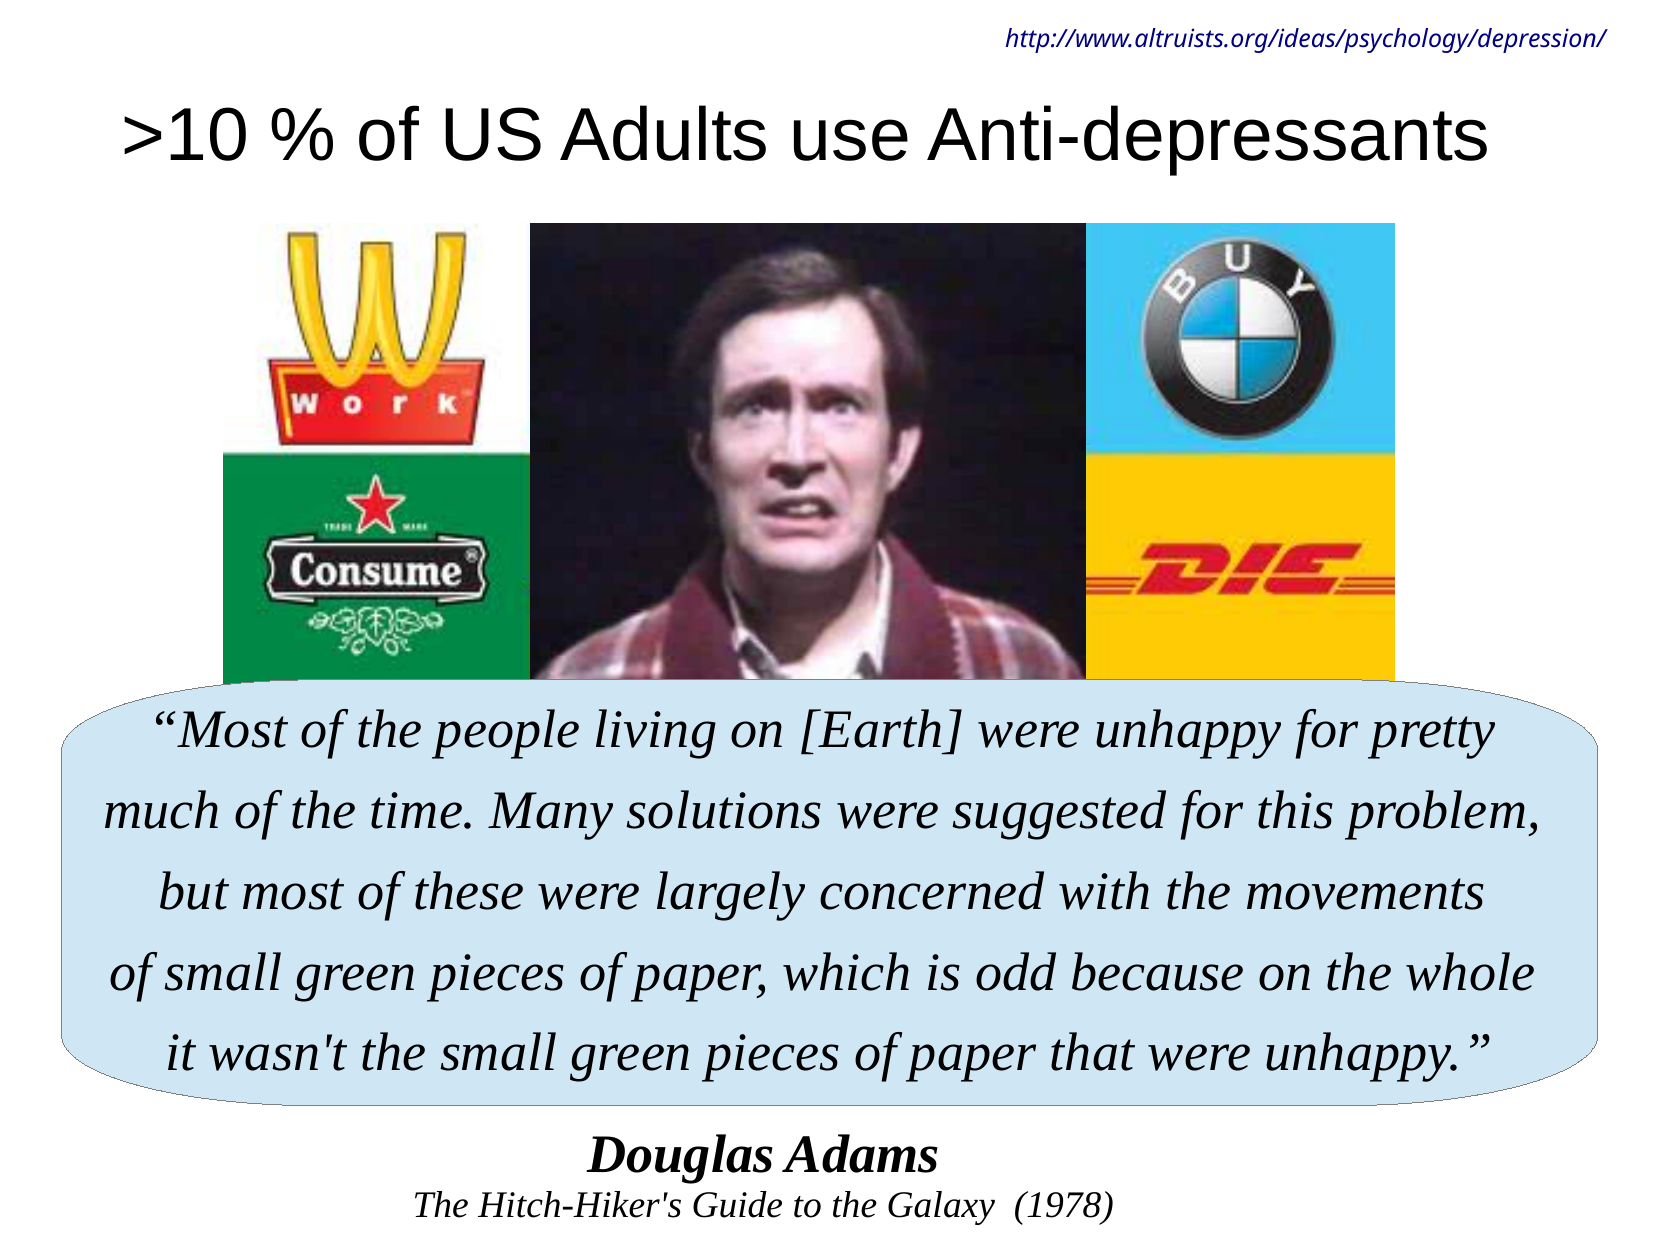

http://www.altruists.org/ideas/psychology/depression/
>10 % of US Adults use Anti-depressants
“Most of the people living on [Earth] were unhappy for pretty
much of the time. Many solutions were suggested for this problem,
but most of these were largely concerned with the movements
of small green pieces of paper, which is odd because on the whole
it wasn't the small green pieces of paper that were unhappy.”
Douglas Adams
The Hitch-Hiker's Guide to the Galaxy (1978)